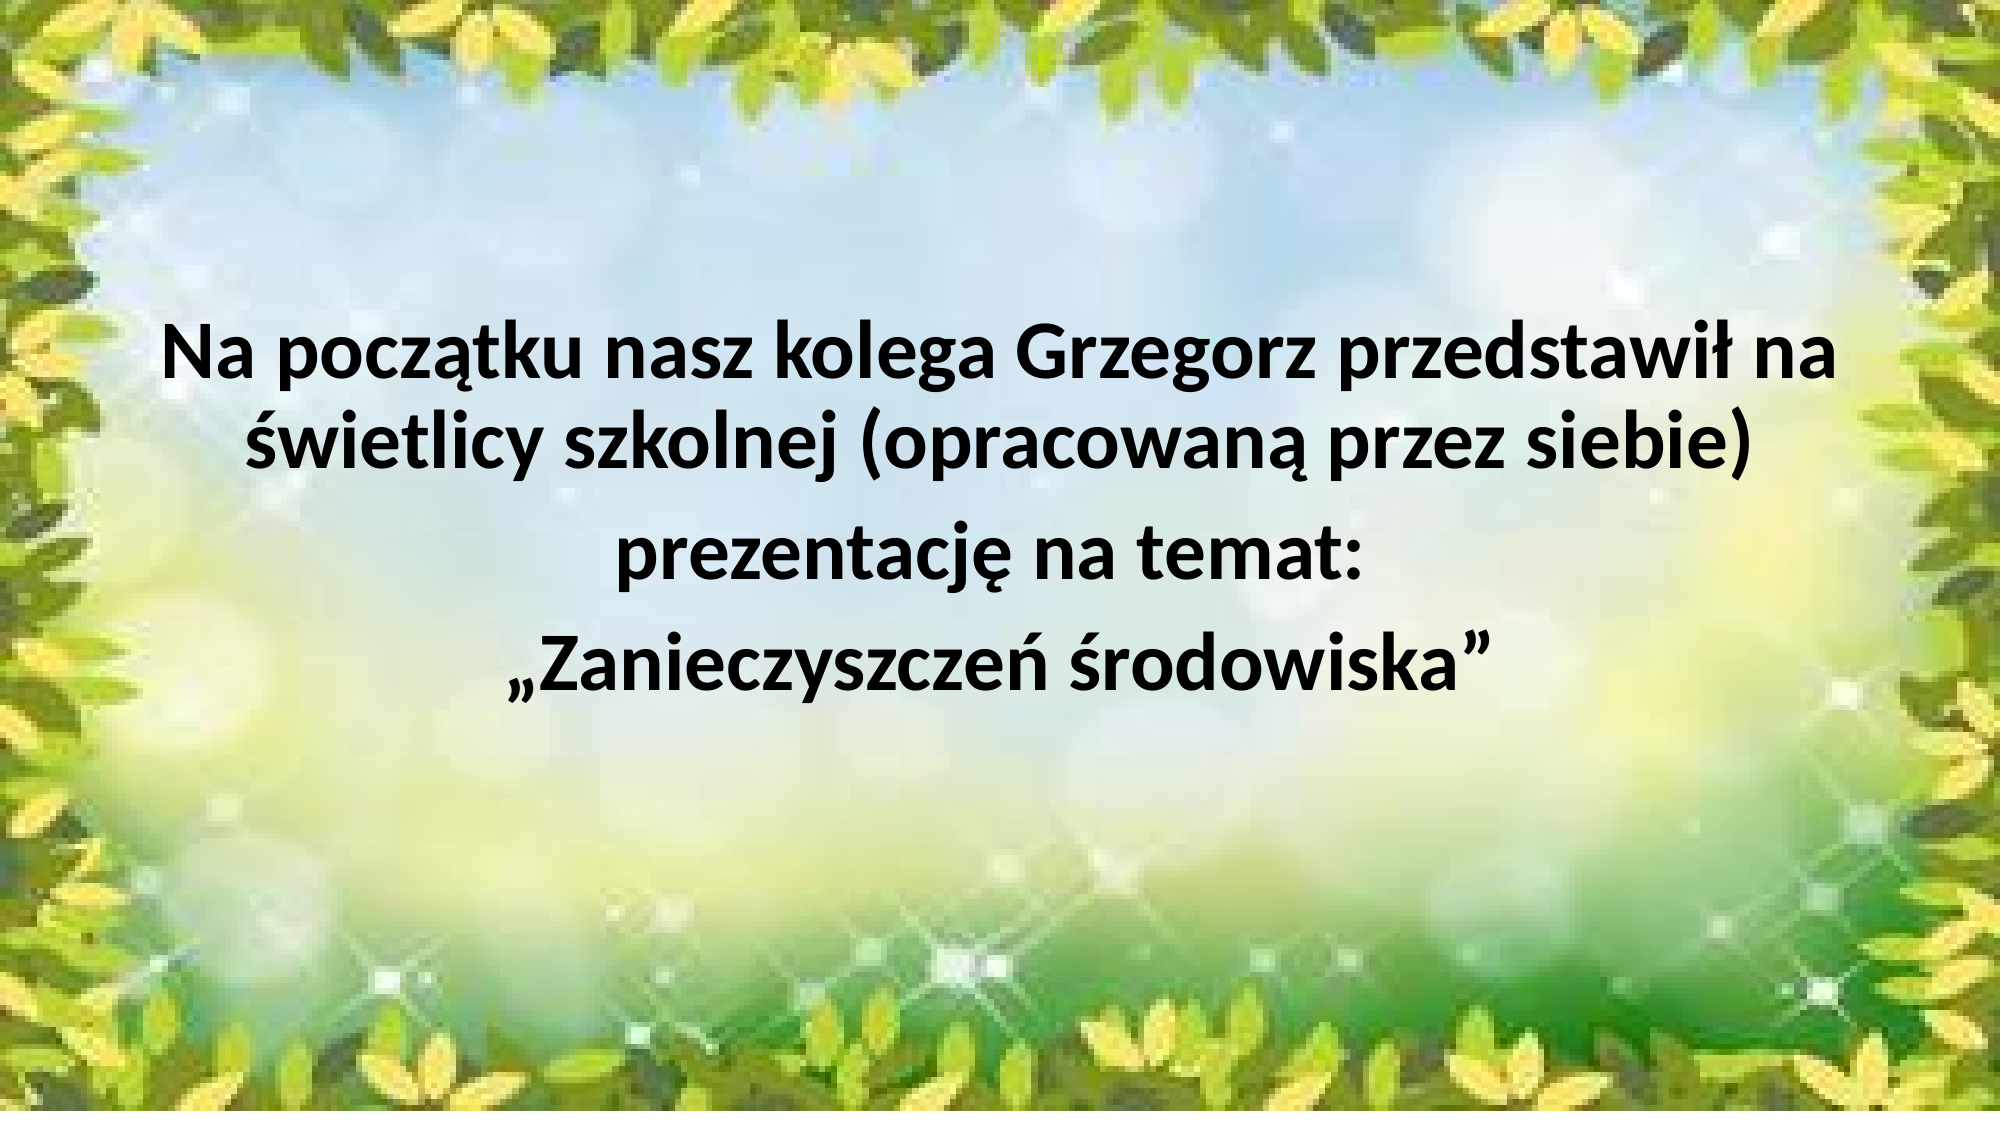

# Na początku nasz kolega Grzegorz przedstawił na świetlicy szkolnej (opracowaną przez siebie)
prezentację na temat:
„Zanieczyszczeń środowiska”